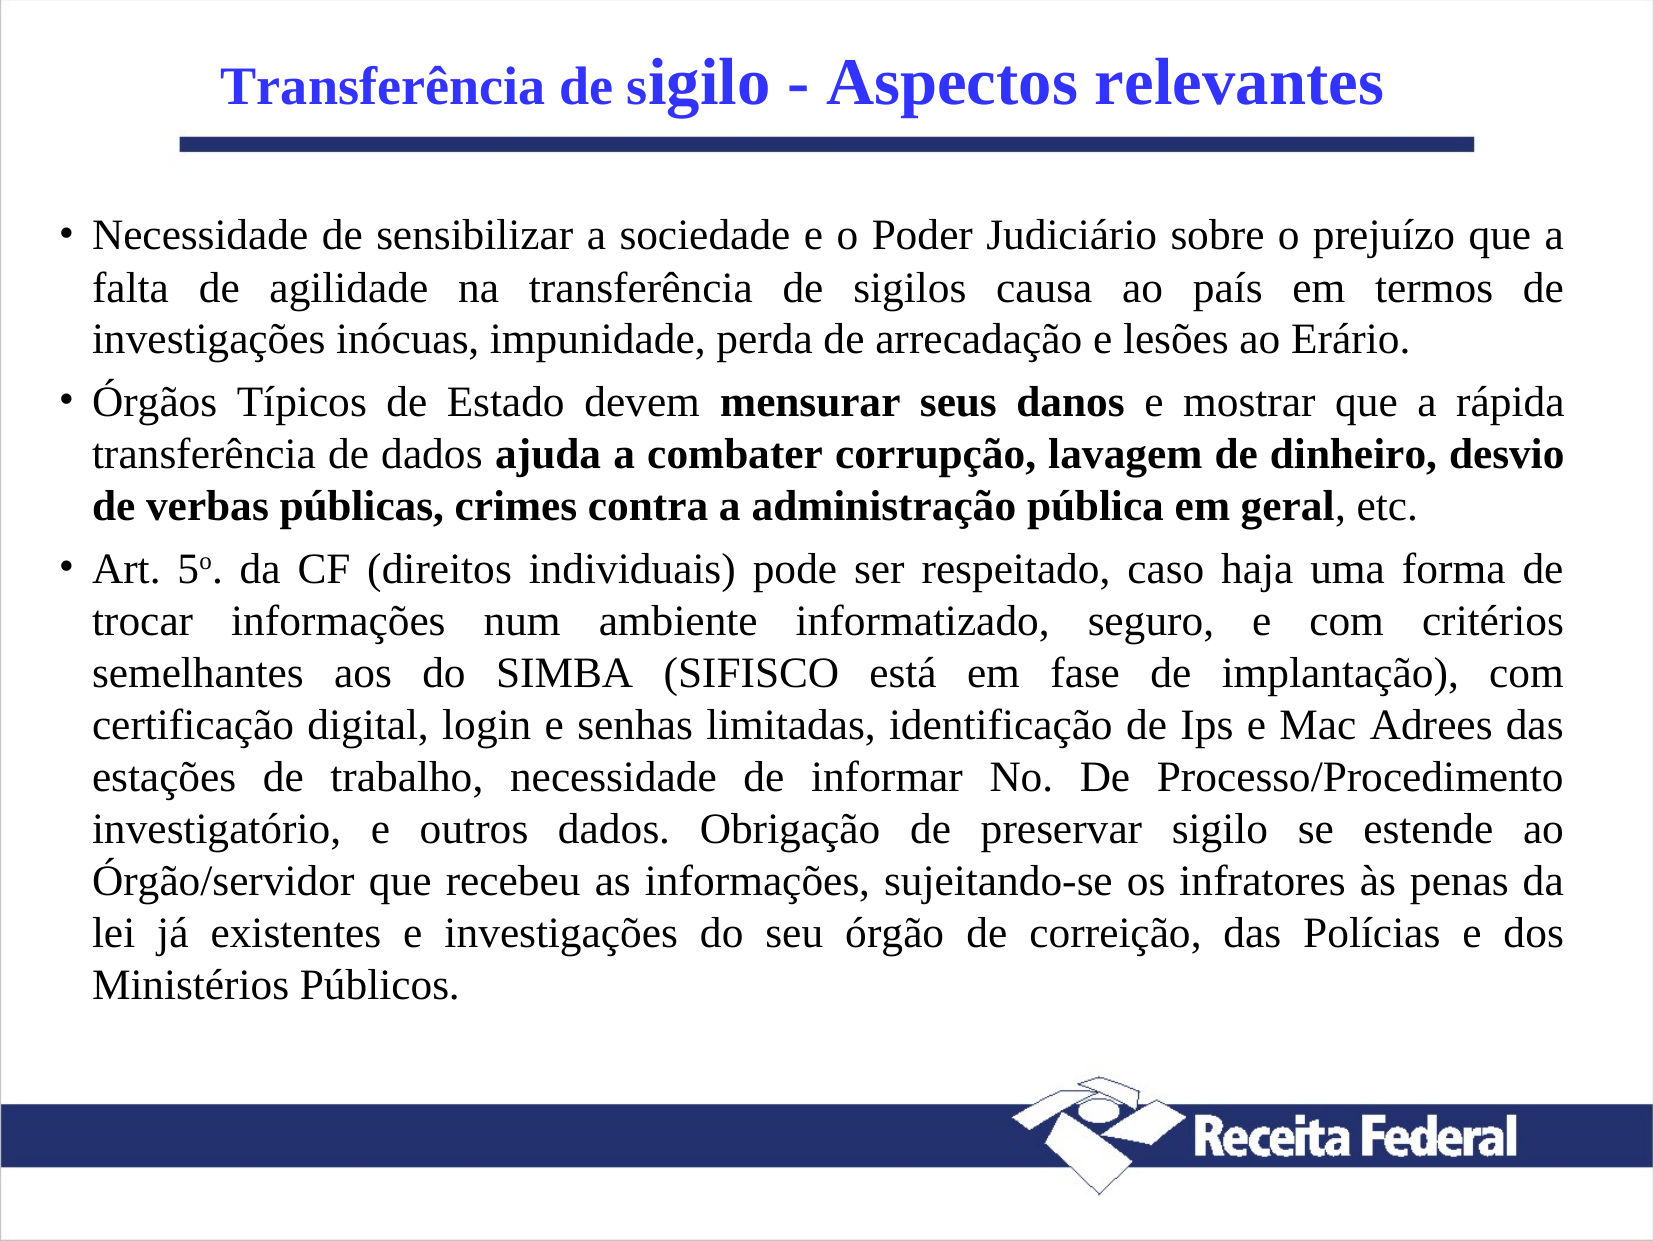

# Transferência de sigilo - Aspectos relevantes
Necessidade de sensibilizar a sociedade e o Poder Judiciário sobre o prejuízo que a falta de agilidade na transferência de sigilos causa ao país em termos de investigações inócuas, impunidade, perda de arrecadação e lesões ao Erário.
Órgãos Típicos de Estado devem mensurar seus danos e mostrar que a rápida transferência de dados ajuda a combater corrupção, lavagem de dinheiro, desvio de verbas públicas, crimes contra a administração pública em geral, etc.
Art. 5o. da CF (direitos individuais) pode ser respeitado, caso haja uma forma de trocar informações num ambiente informatizado, seguro, e com critérios semelhantes aos do SIMBA (SIFISCO está em fase de implantação), com certificação digital, login e senhas limitadas, identificação de Ips e Mac Adrees das estações de trabalho, necessidade de informar No. De Processo/Procedimento investigatório, e outros dados. Obrigação de preservar sigilo se estende ao Órgão/servidor que recebeu as informações, sujeitando-se os infratores às penas da lei já existentes e investigações do seu órgão de correição, das Polícias e dos Ministérios Públicos.